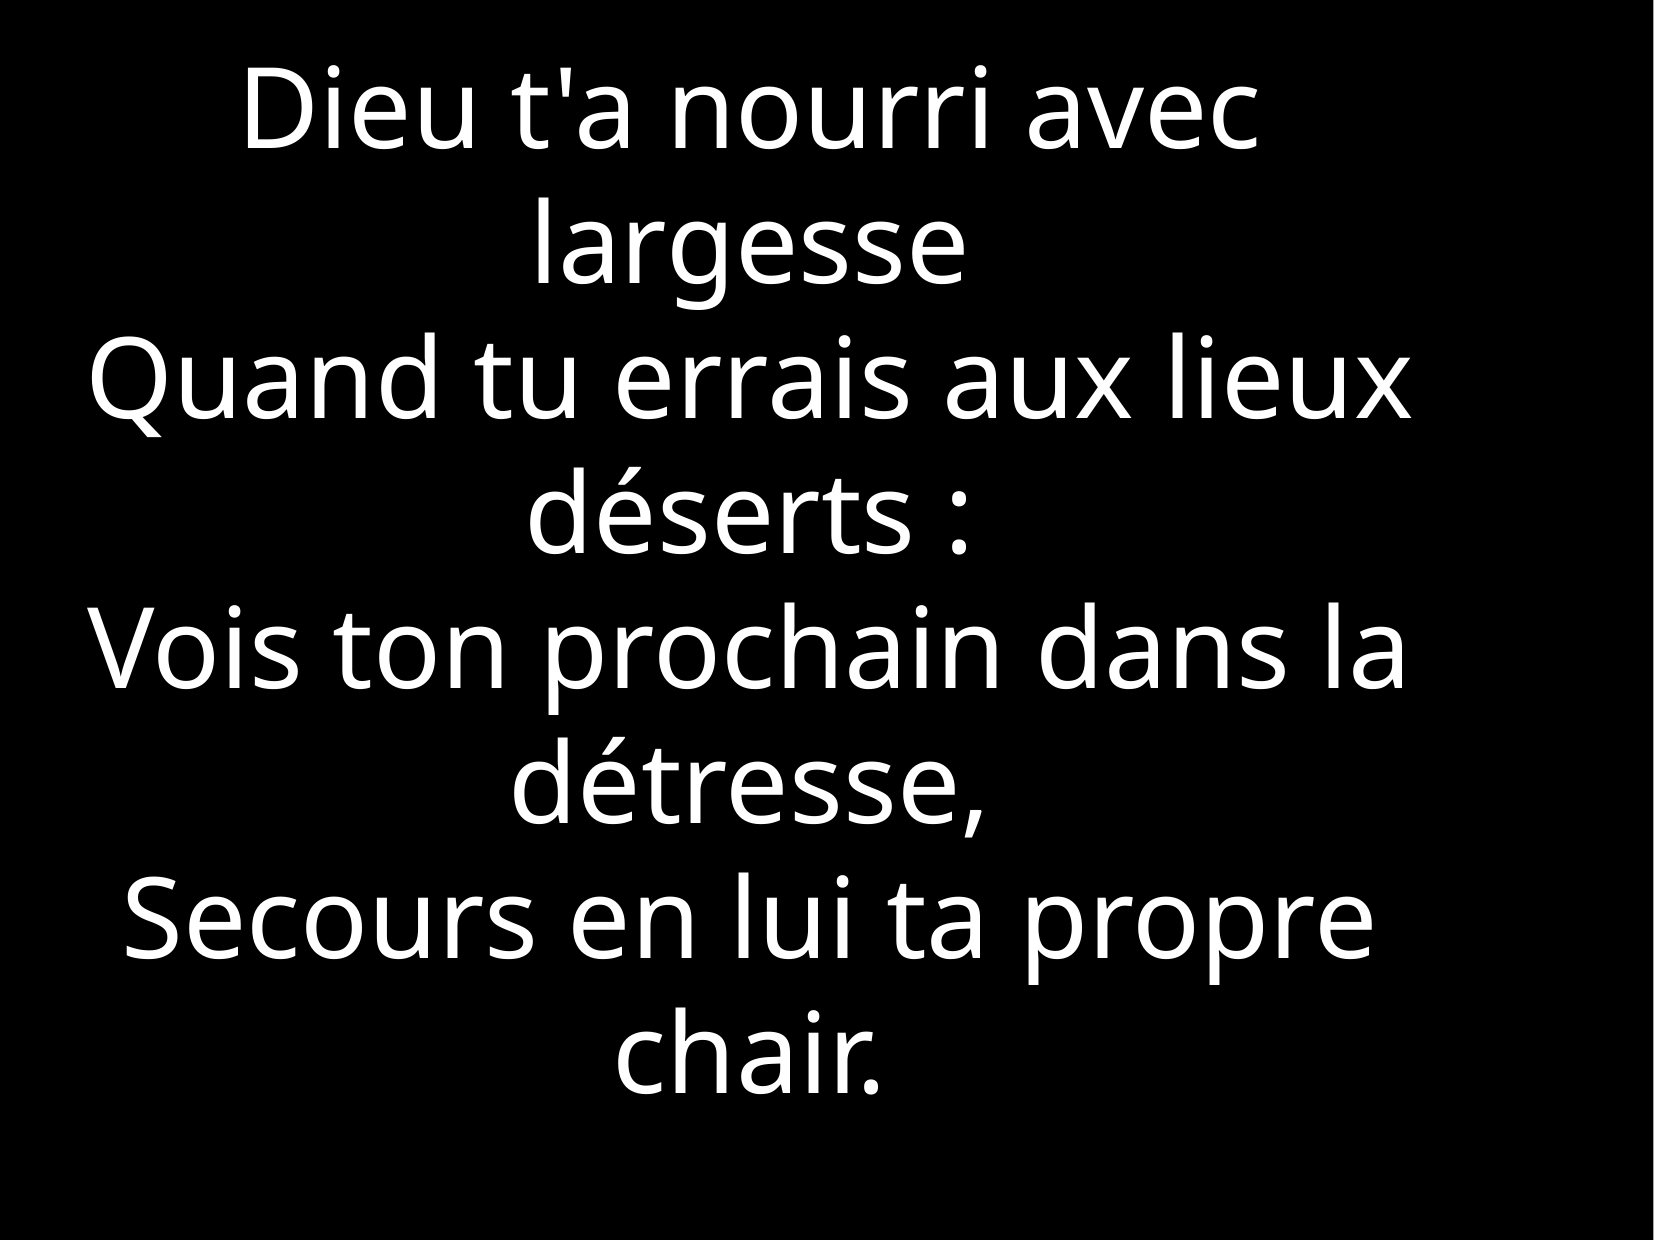

Dieu t'a nourri avec largesse
Quand tu errais aux lieux déserts :
Vois ton prochain dans la détresse,
Secours en lui ta propre chair.